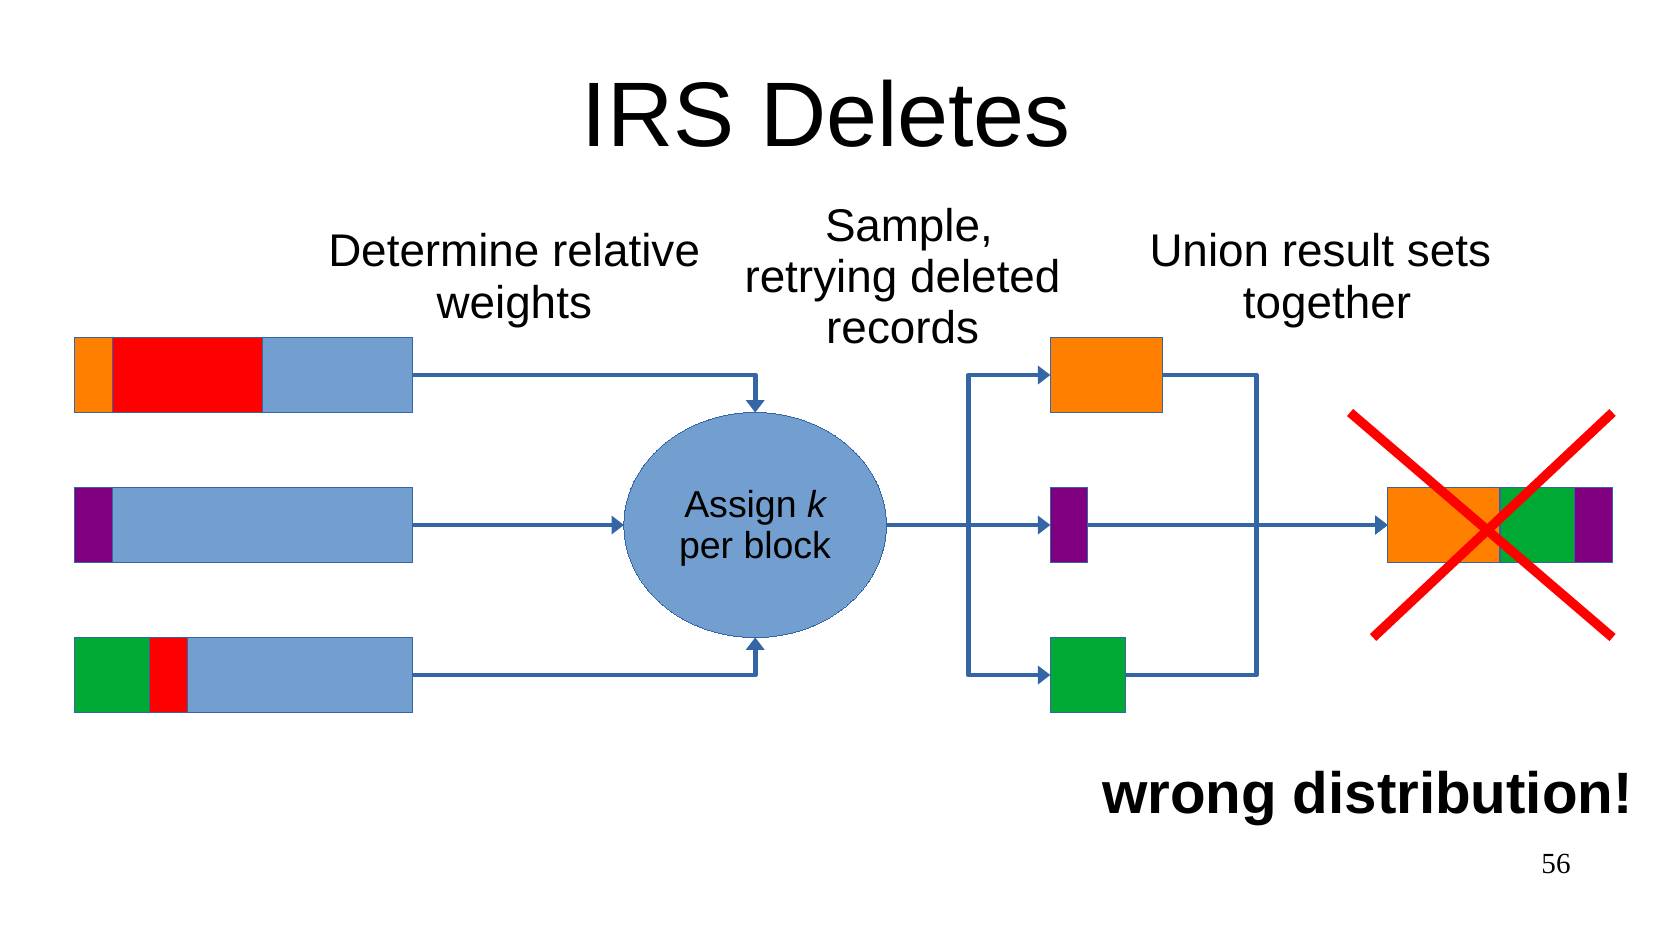

# IRS Deletes
Sample,
retrying deleted
records
Determine relative
weights
Union result sets
together
Assign k per block
wrong distribution!
56